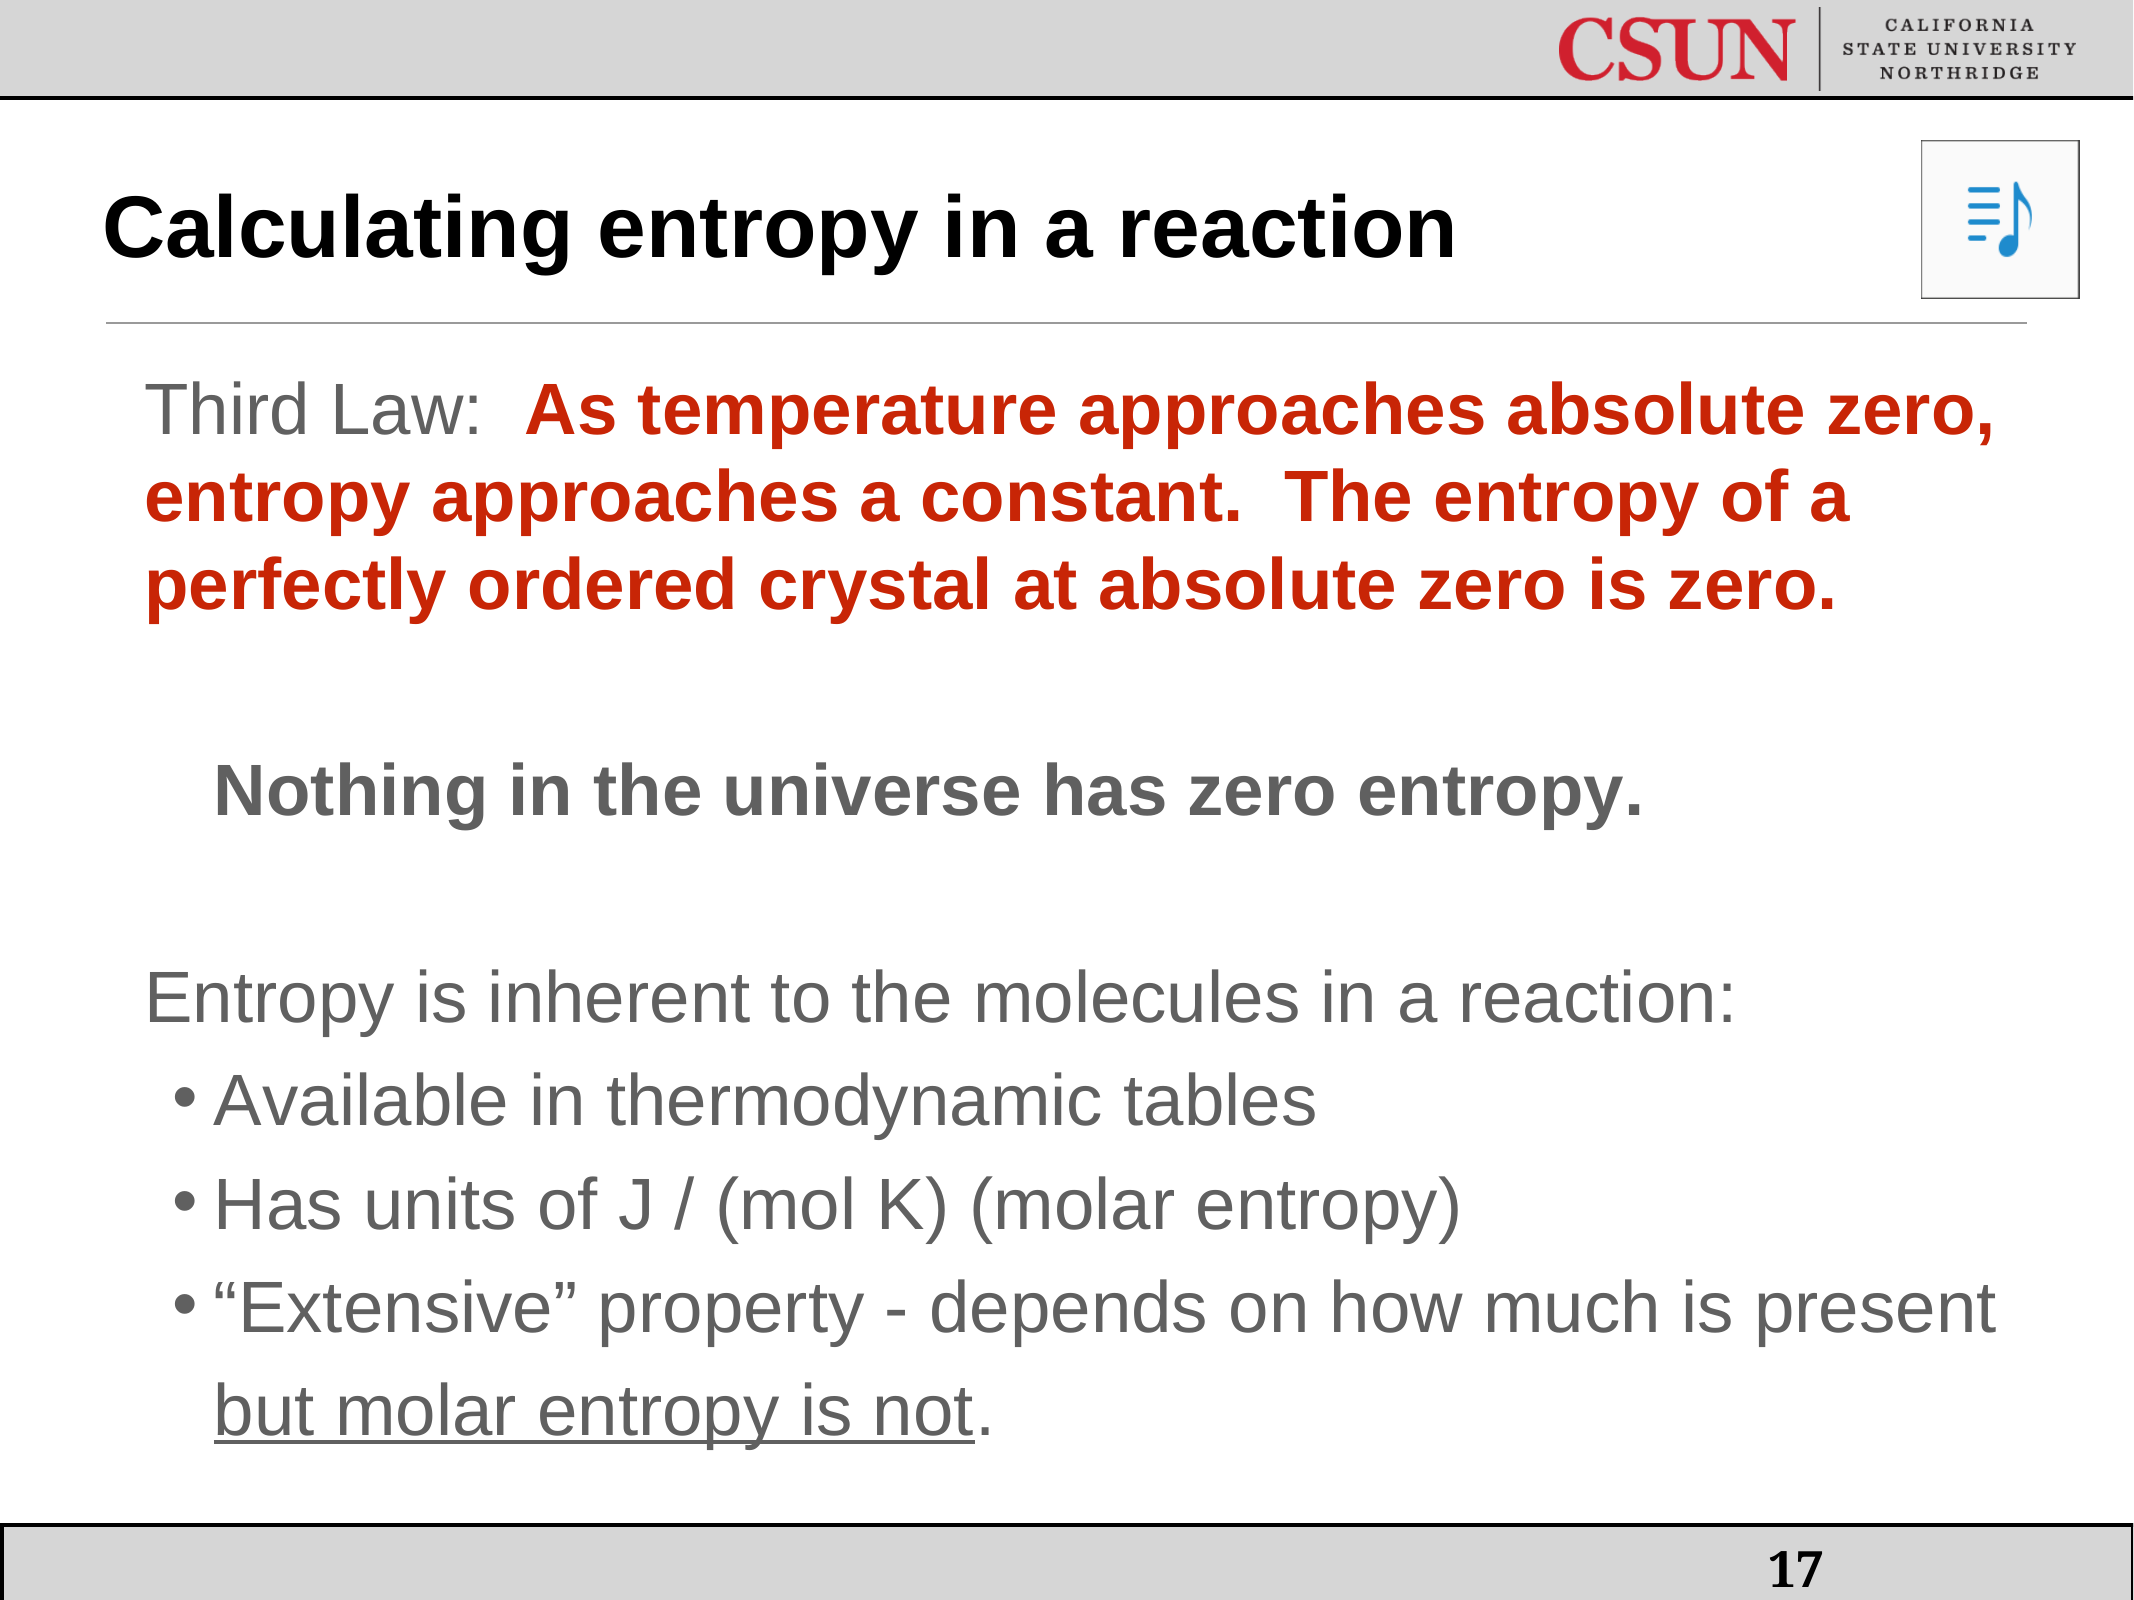

# Calculating entropy in a reaction
Third Law: As temperature approaches absolute zero, entropy approaches a constant. The entropy of a perfectly ordered crystal at absolute zero is zero.
Nothing in the universe has zero entropy.
Entropy is inherent to the molecules in a reaction:
Available in thermodynamic tables
Has units of J / (mol K) (molar entropy)
“Extensive” property - depends on how much is present
but molar entropy is not.
17